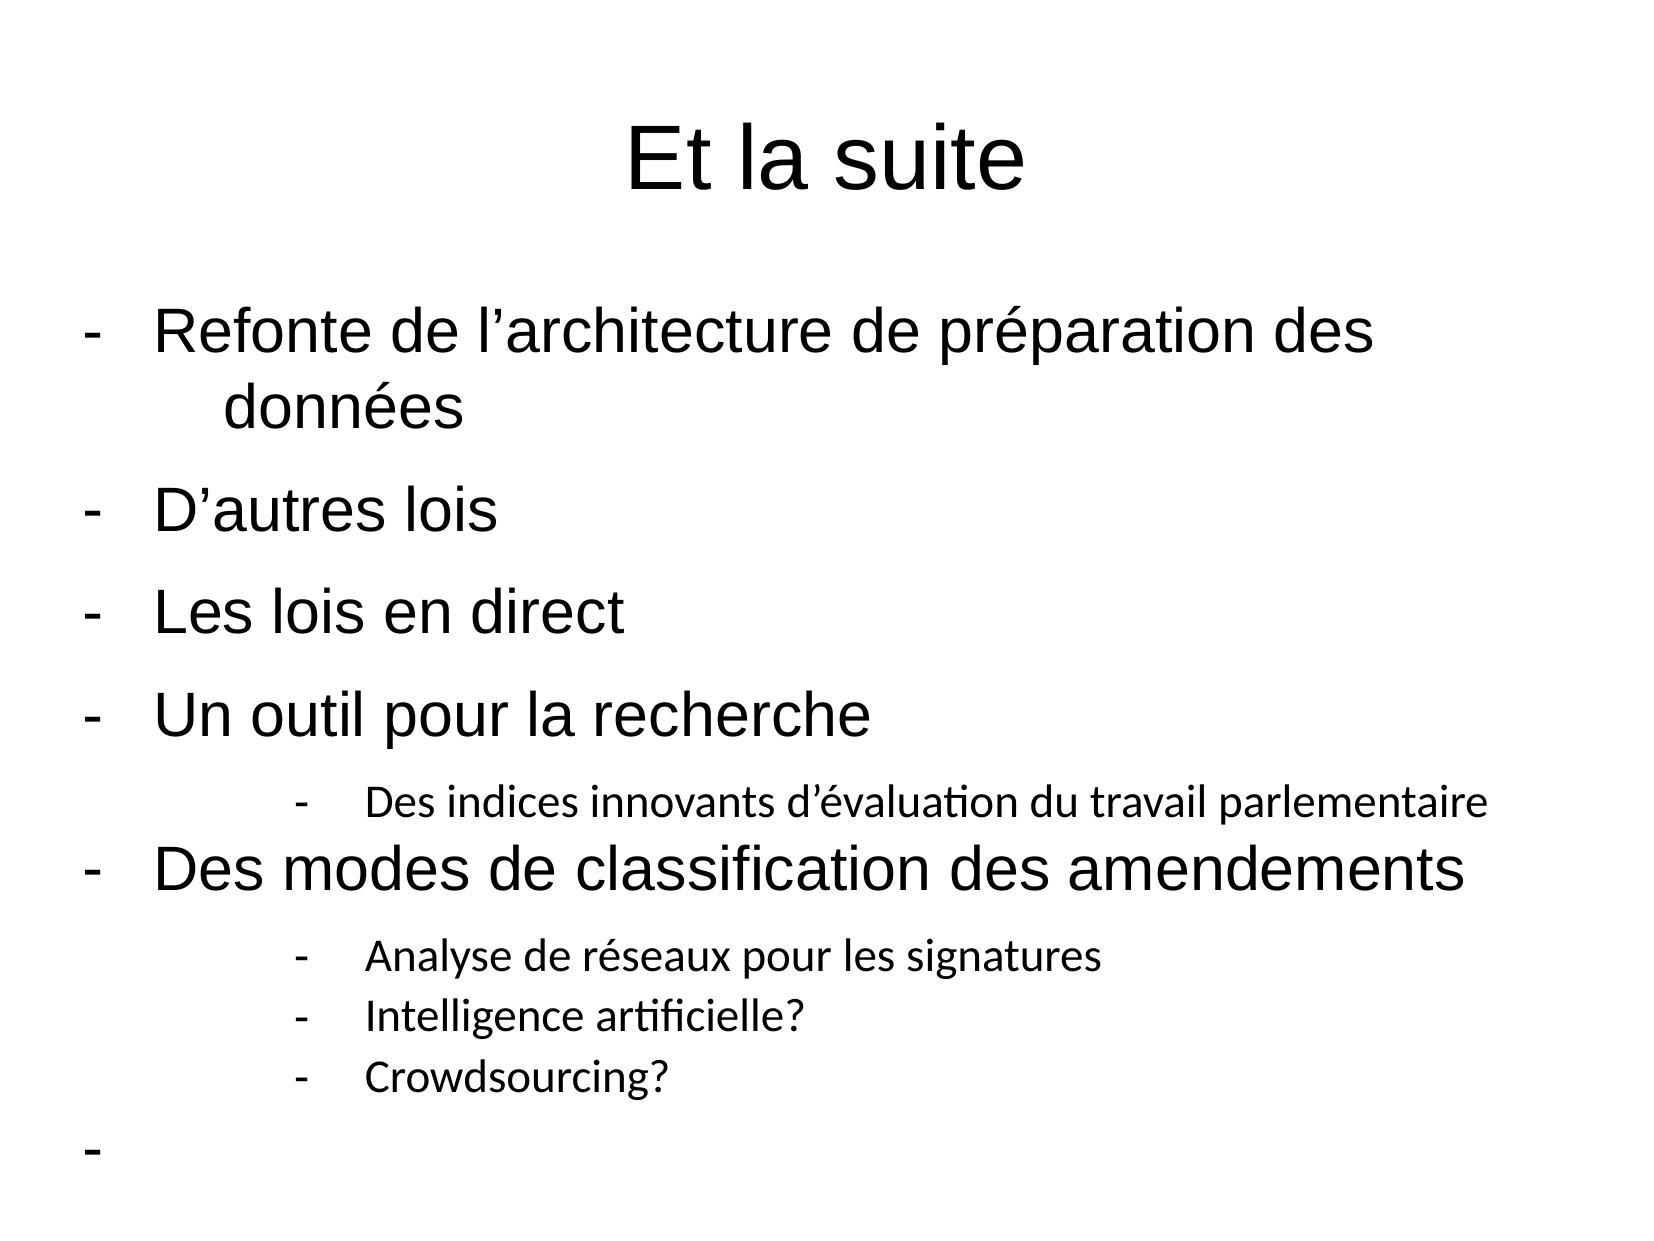

# Et la suite
Refonte de l’architecture de préparation des données
D’autres lois
Les lois en direct
Un outil pour la recherche
Des indices innovants d’évaluation du travail parlementaire
Des modes de classification des amendements
Analyse de réseaux pour les signatures
Intelligence artificielle?
Crowdsourcing?